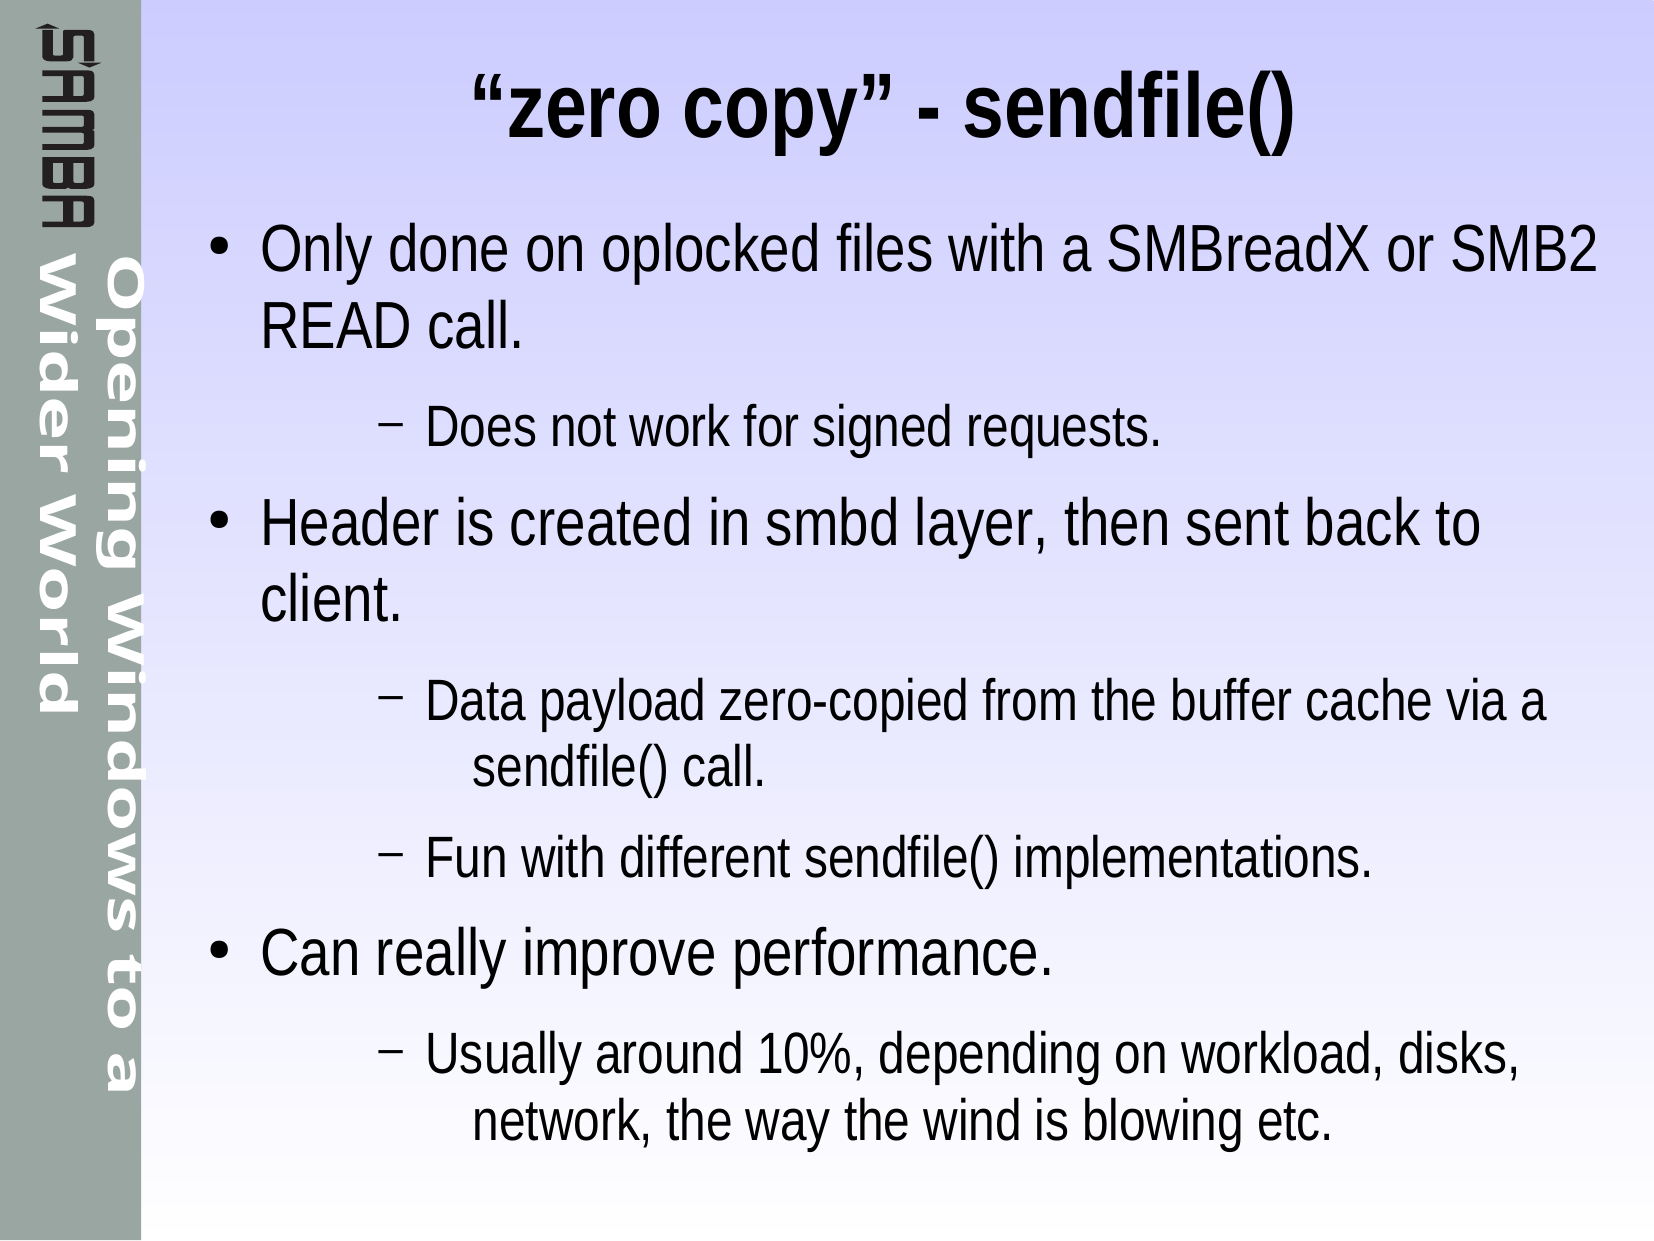

# “zero copy” - sendfile()
Only done on oplocked files with a SMBreadX or SMB2 READ call.
Does not work for signed requests.
Header is created in smbd layer, then sent back to client.
Data payload zero-copied from the buffer cache via a sendfile() call.
Fun with different sendfile() implementations.
Can really improve performance.
Usually around 10%, depending on workload, disks, network, the way the wind is blowing etc.